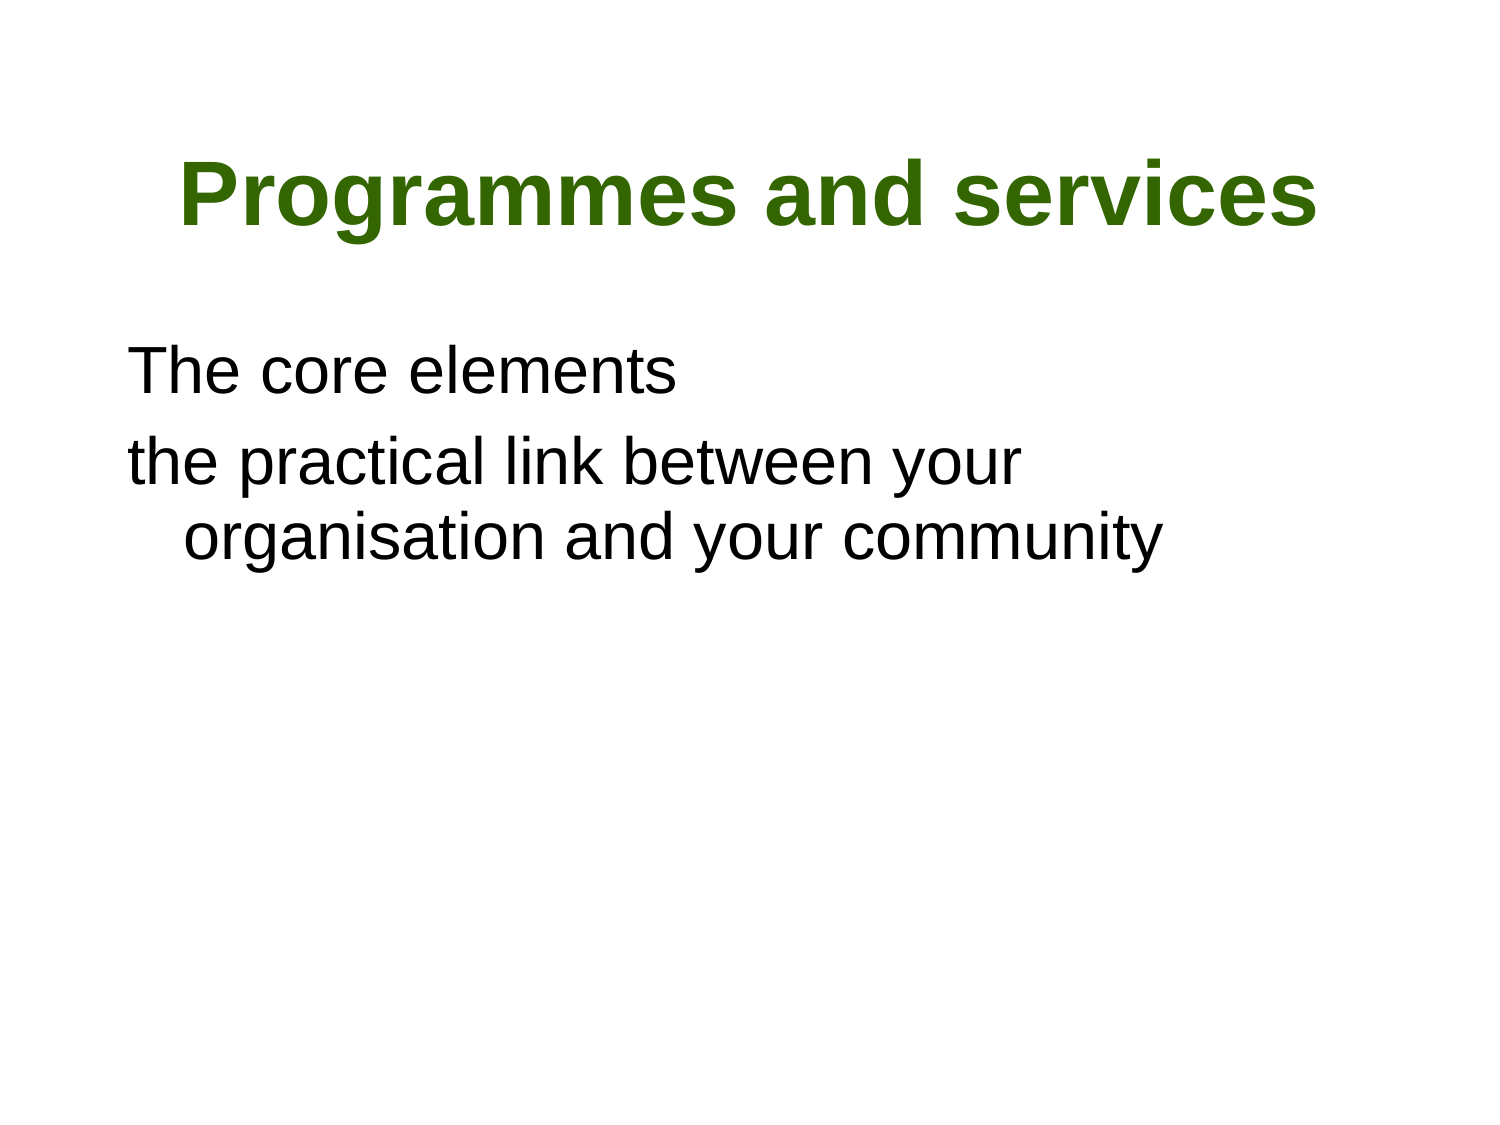

# Programmes and services
The core elements
the practical link between your organisation and your community